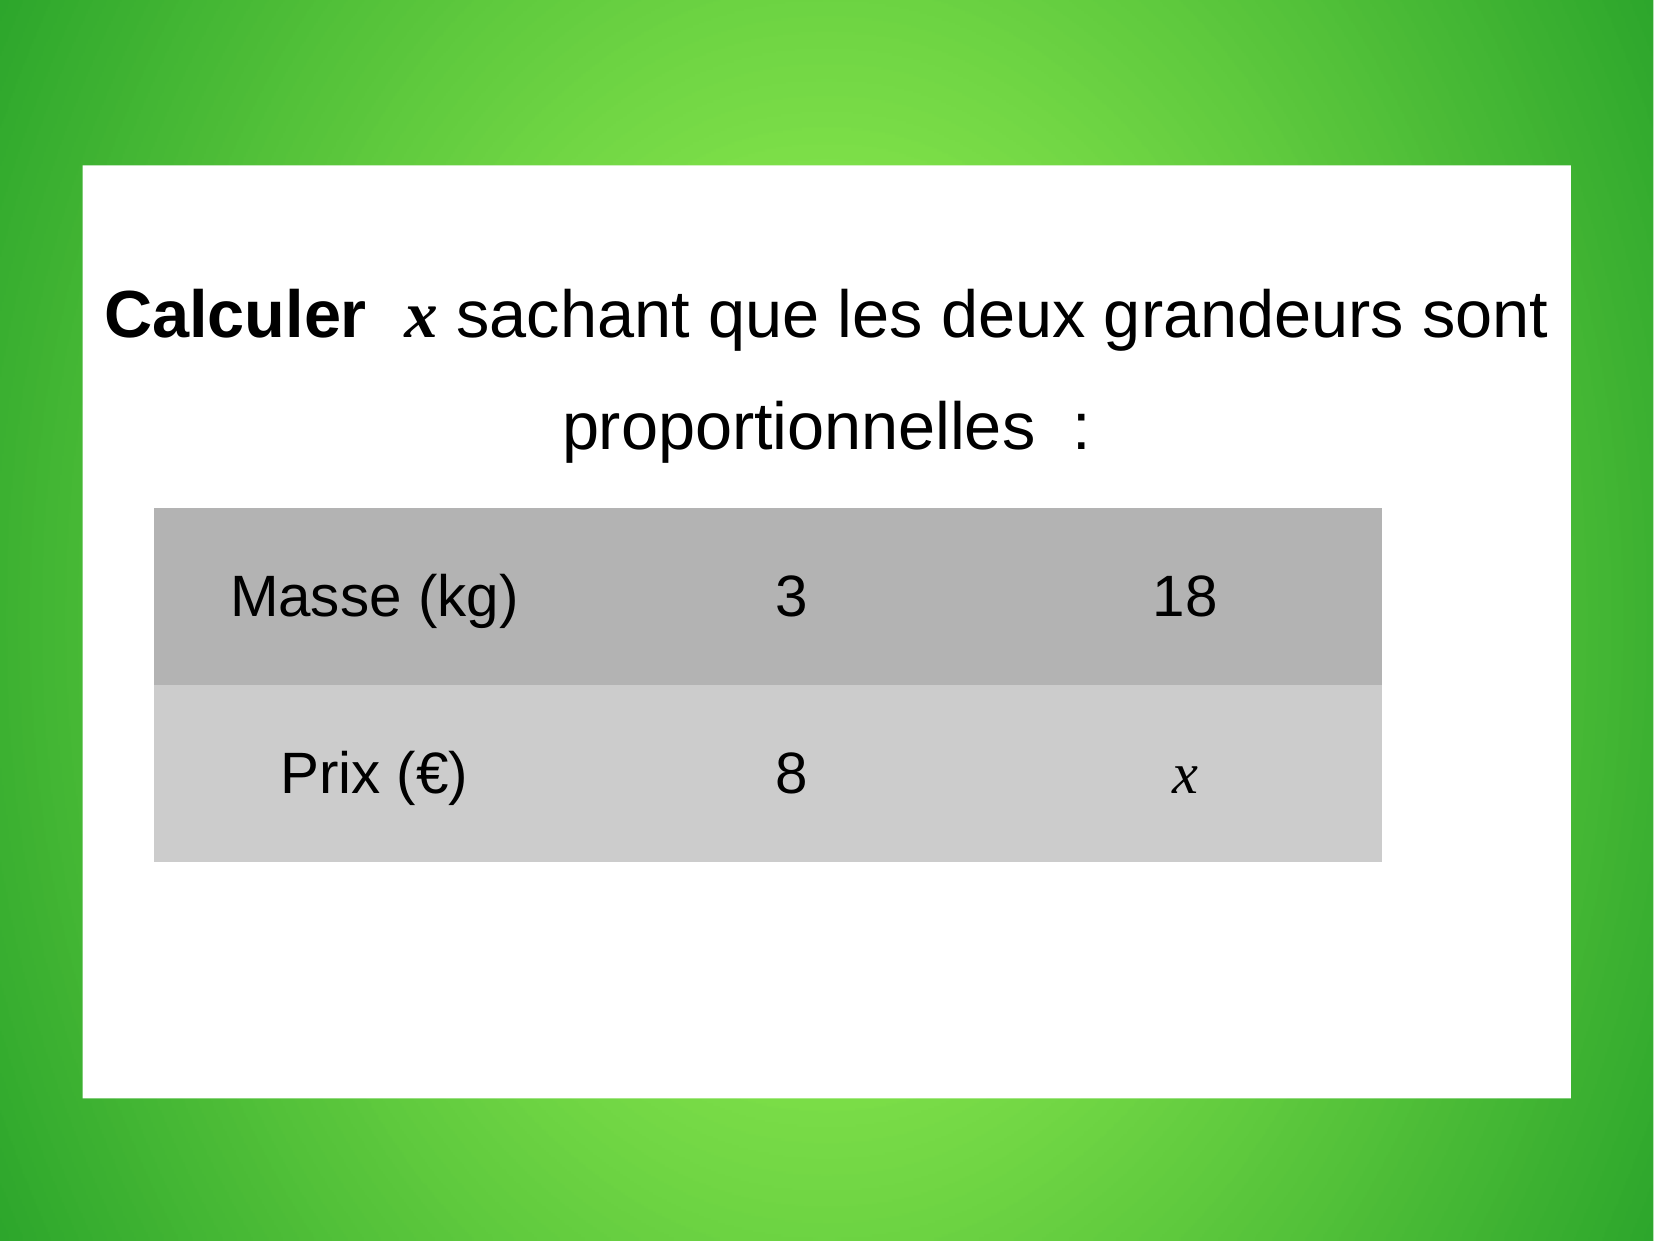

# Calculer x sachant que les deux grandeurs sont proportionnelles  :
| Masse (kg) | 3 | 18 |
| --- | --- | --- |
| Prix (€) | 8 | x |